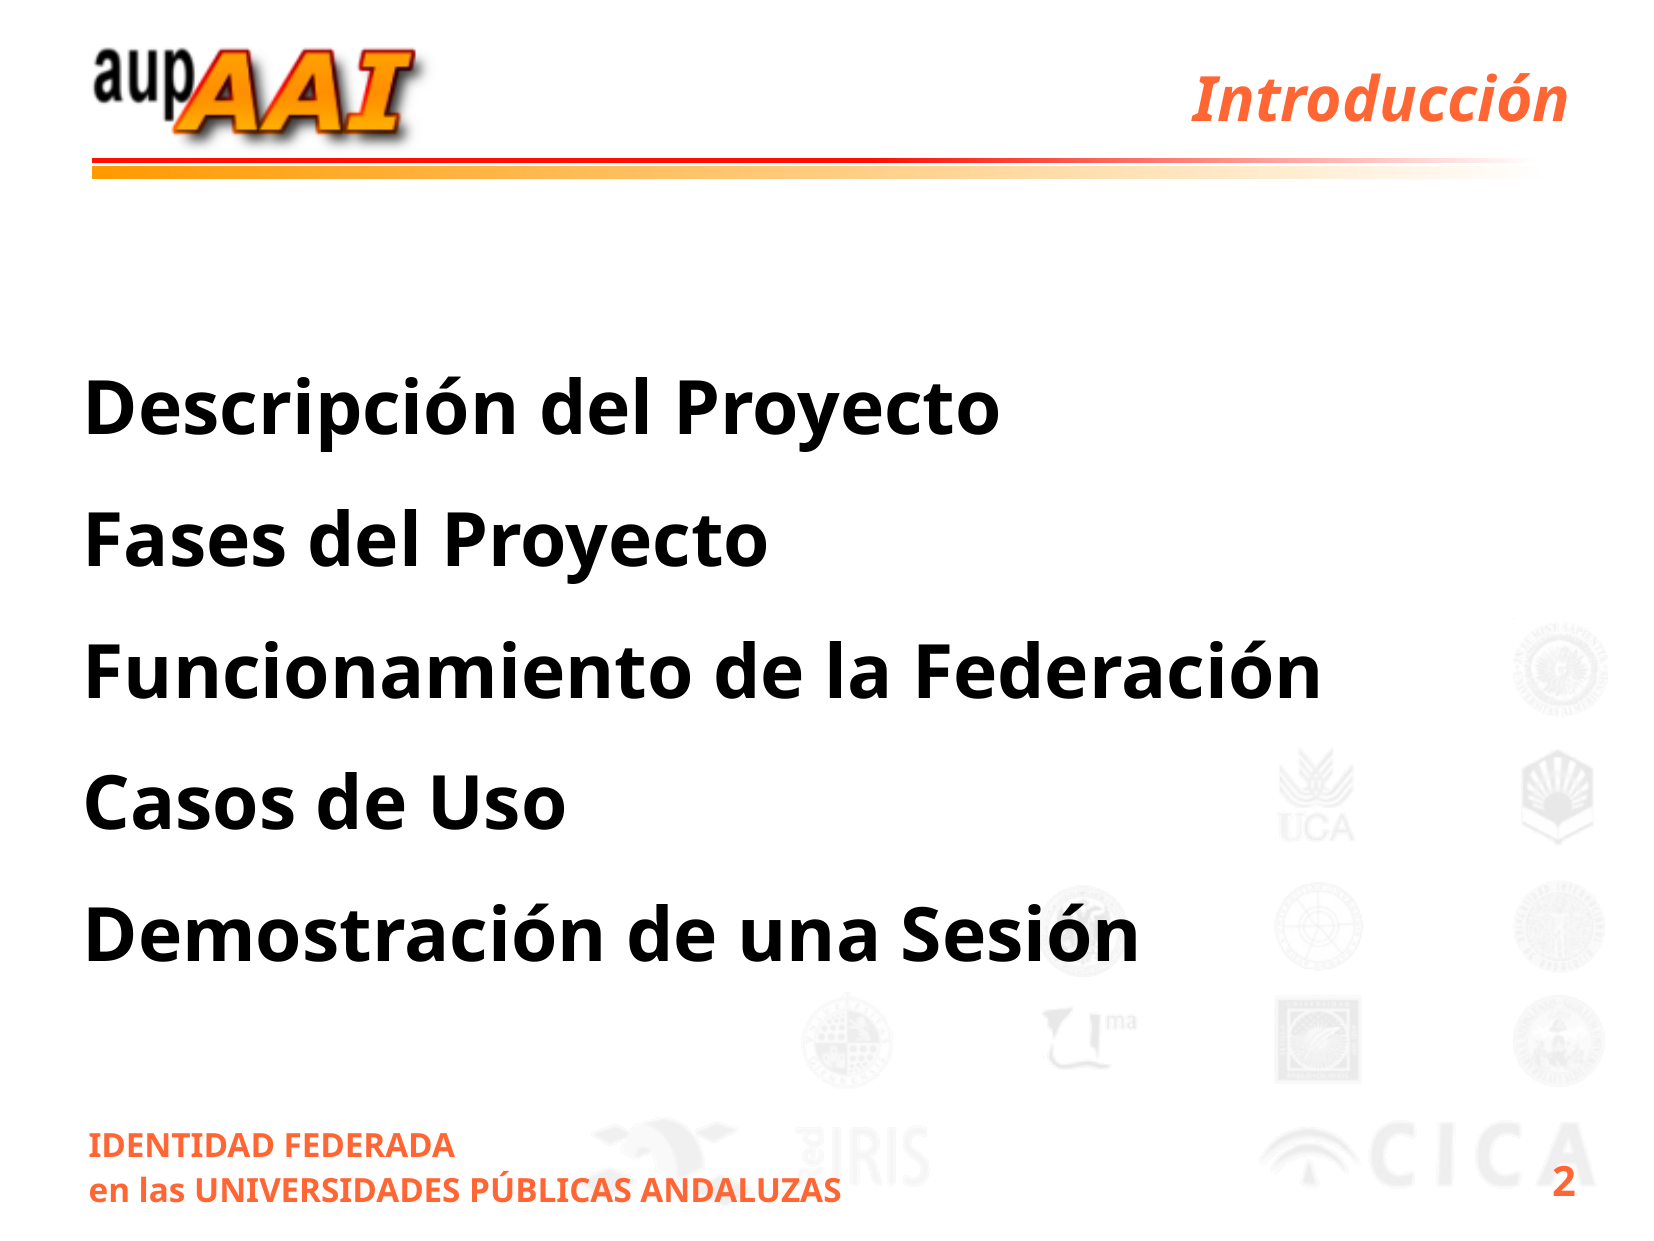

# Introducción
Descripción del Proyecto
Fases del Proyecto
Funcionamiento de la Federación
Casos de Uso
Demostración de una Sesión
2